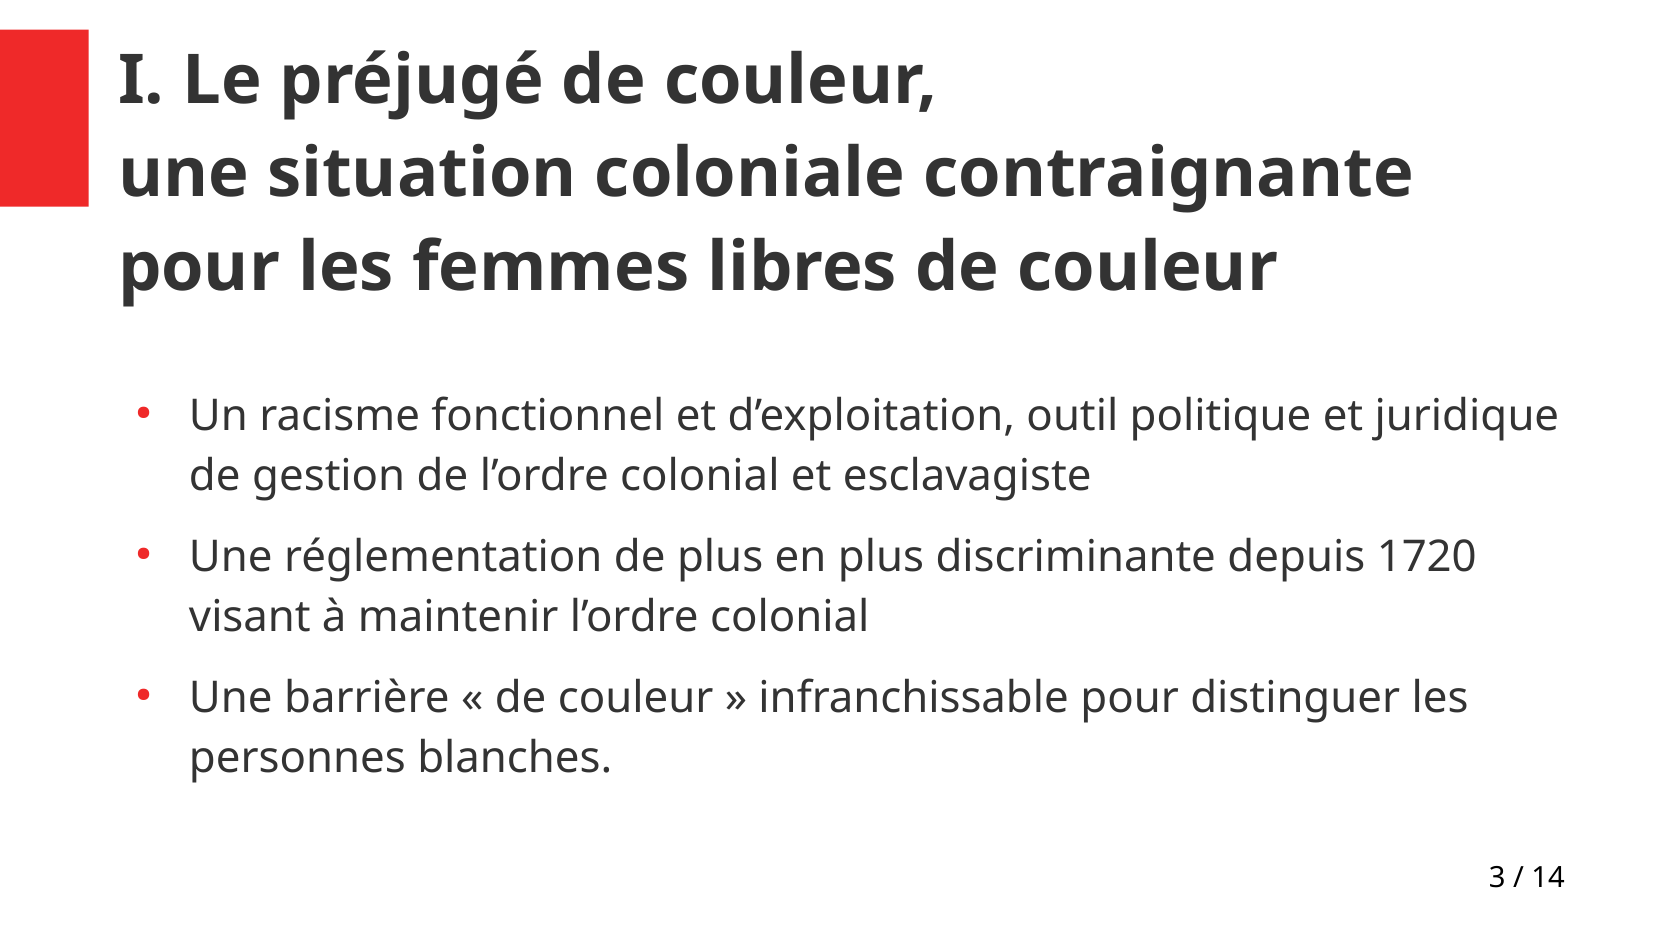

I. Le préjugé de couleur,
une situation coloniale contraignante pour les femmes libres de couleur
# Un racisme fonctionnel et d’exploitation, outil politique et juridique de gestion de l’ordre colonial et esclavagiste
Une réglementation de plus en plus discriminante depuis 1720 visant à maintenir l’ordre colonial
Une barrière « de couleur » infranchissable pour distinguer les personnes blanches.
3